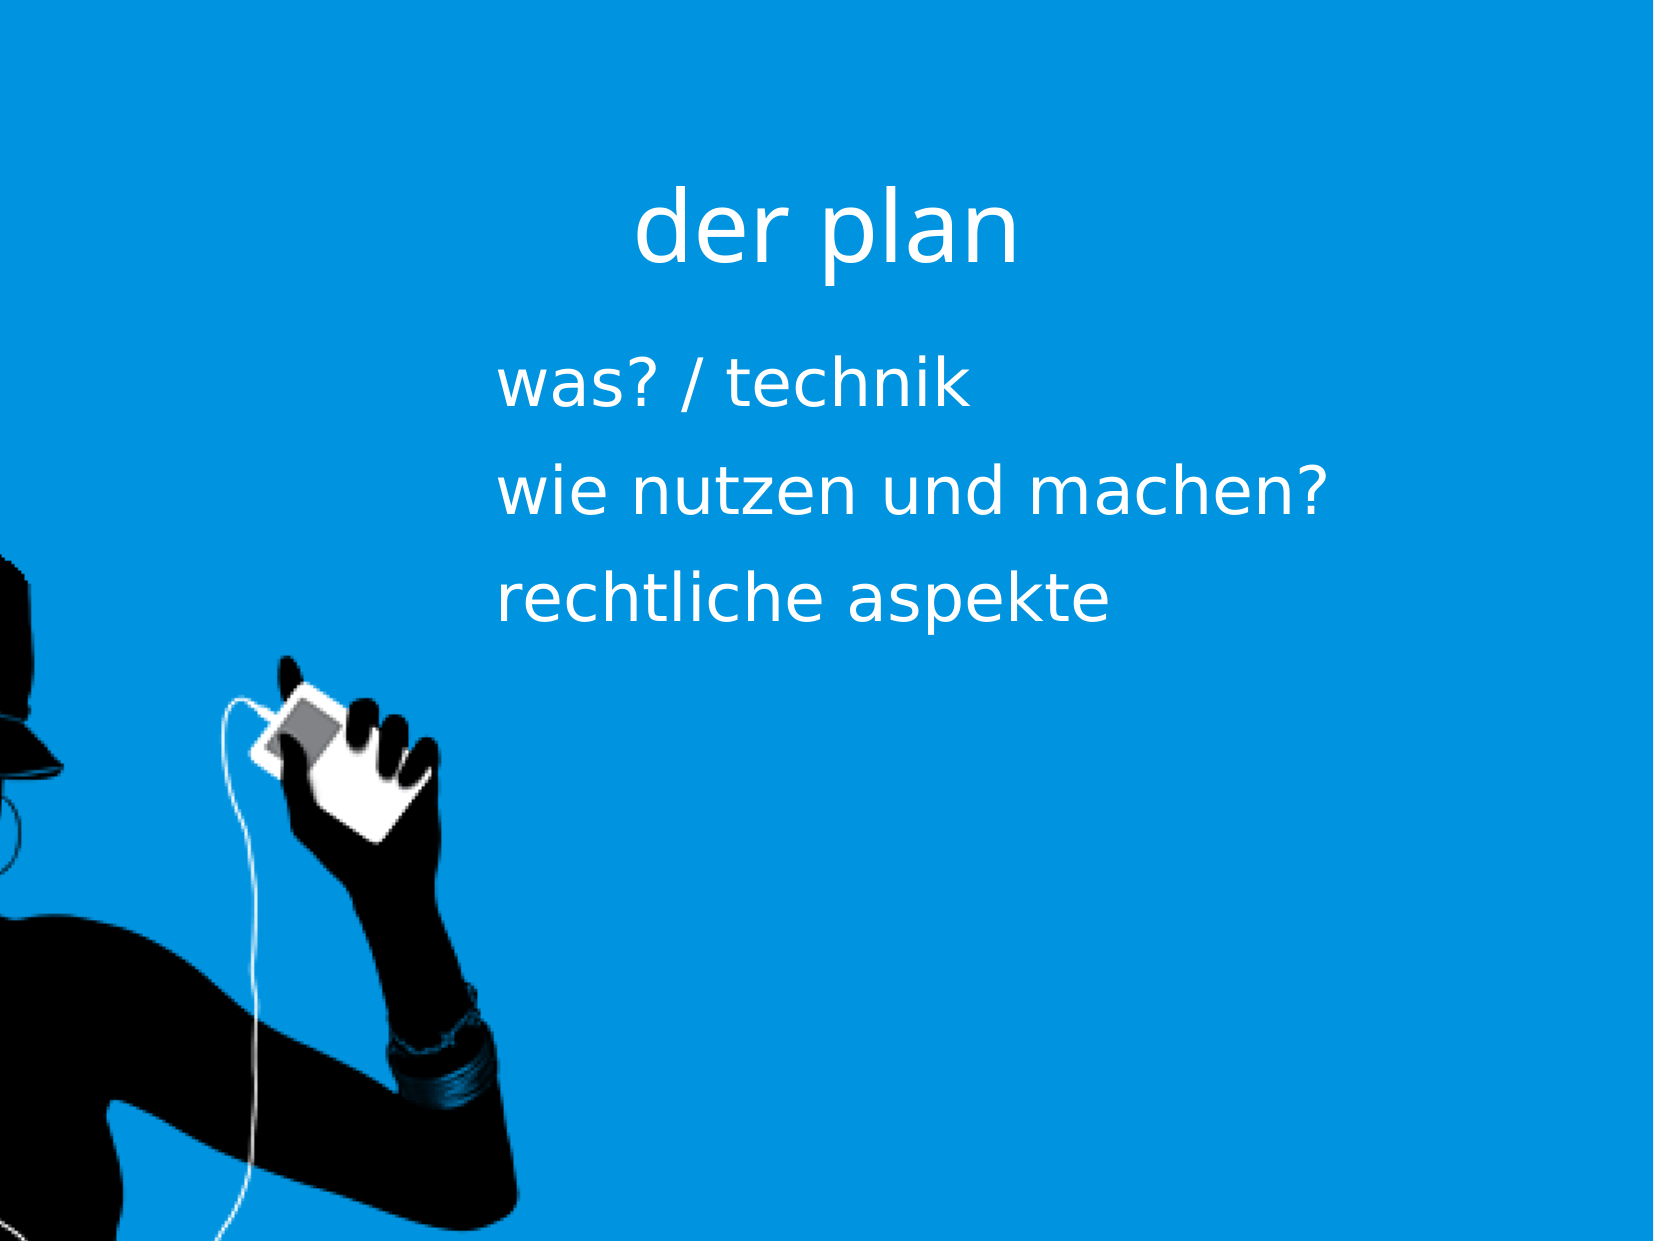

# der plan
was? / technik
wie nutzen und machen?
rechtliche aspekte